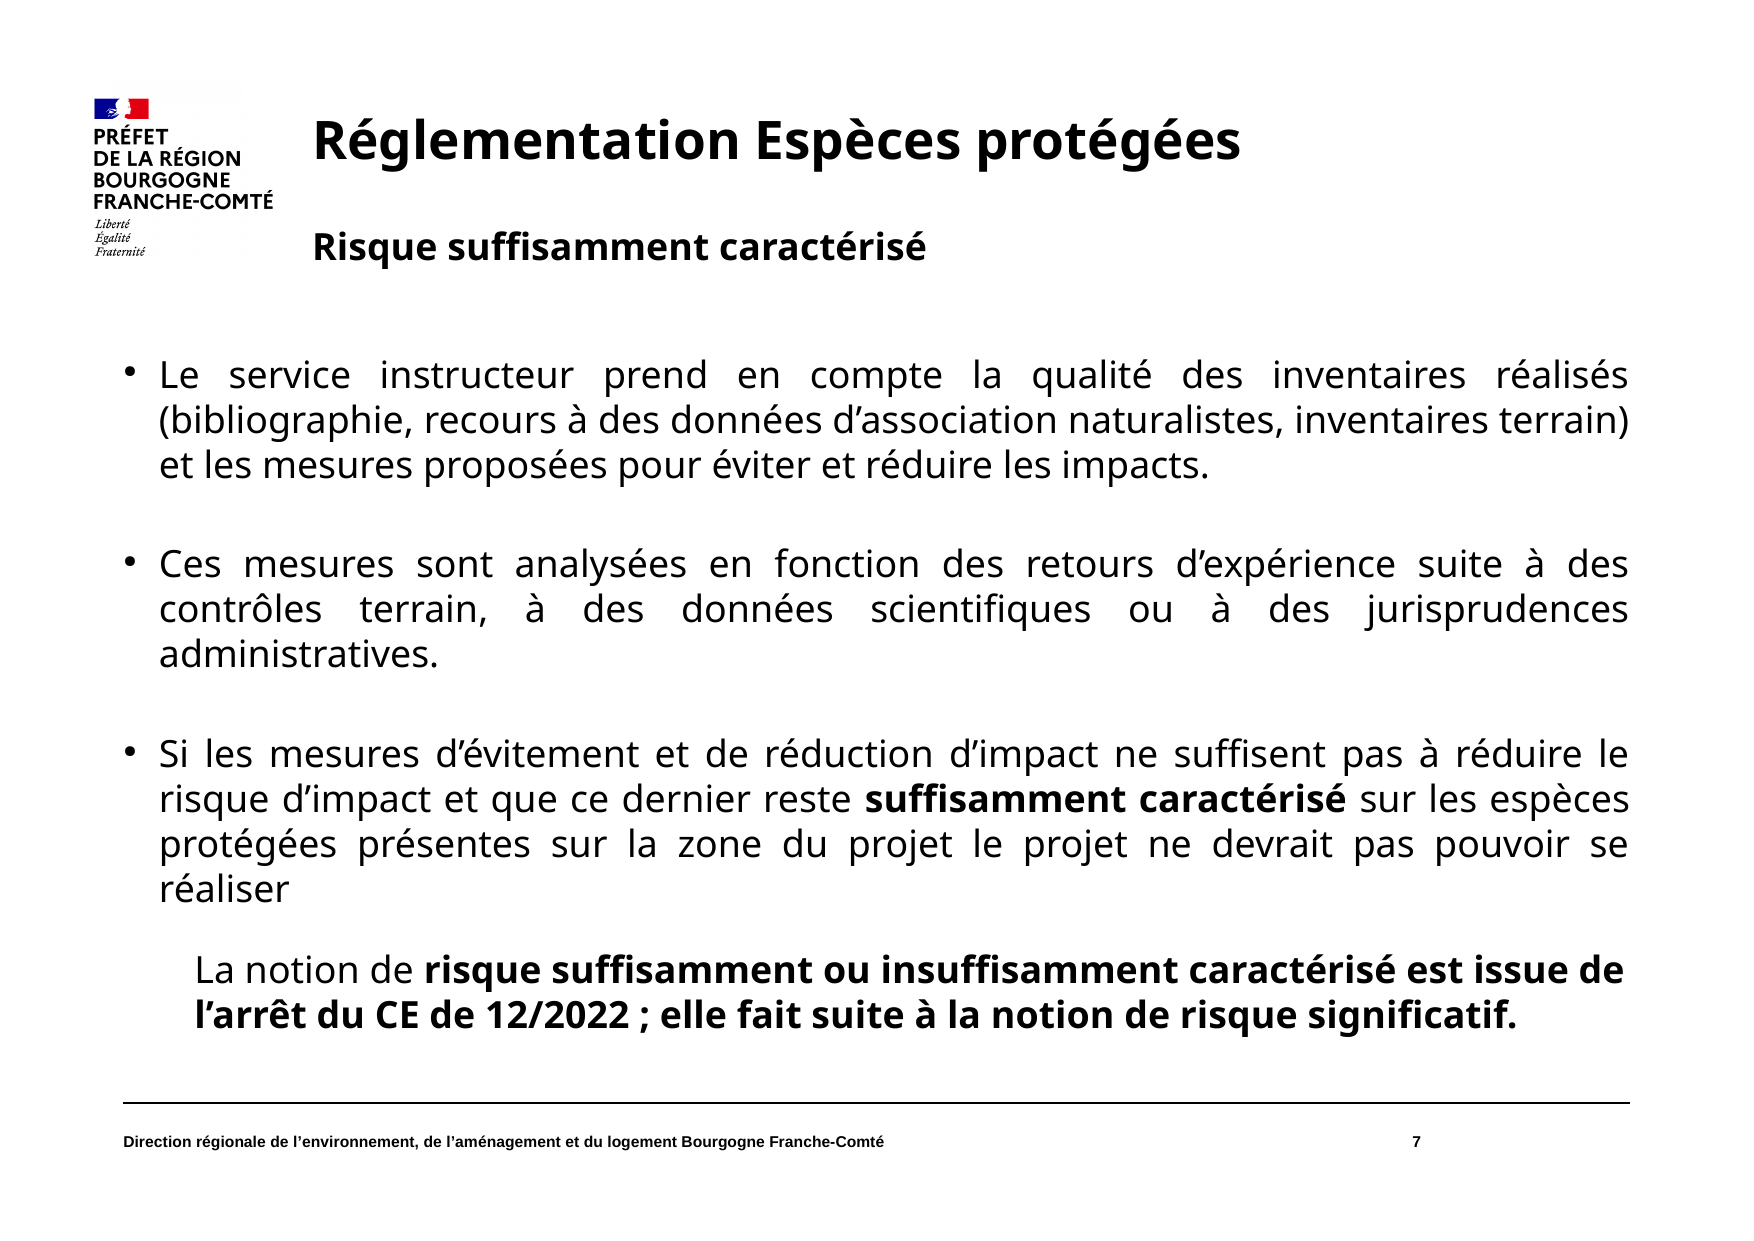

# Réglementation Espèces protégées Risque suffisamment caractérisé
Le service instructeur prend en compte la qualité des inventaires réalisés (bibliographie, recours à des données d’association naturalistes, inventaires terrain) et les mesures proposées pour éviter et réduire les impacts.
Ces mesures sont analysées en fonction des retours d’expérience suite à des contrôles terrain, à des données scientifiques ou à des jurisprudences administratives.
Si les mesures d’évitement et de réduction d’impact ne suffisent pas à réduire le risque d’impact et que ce dernier reste suffisamment caractérisé sur les espèces protégées présentes sur la zone du projet le projet ne devrait pas pouvoir se réaliser
La notion de risque suffisamment ou insuffisamment caractérisé est issue de l’arrêt du CE de 12/2022 ; elle fait suite à la notion de risque significatif.
Direction régionale de l’environnement, de l’aménagement et du logement Auvergne-Rhône-Alpes
7